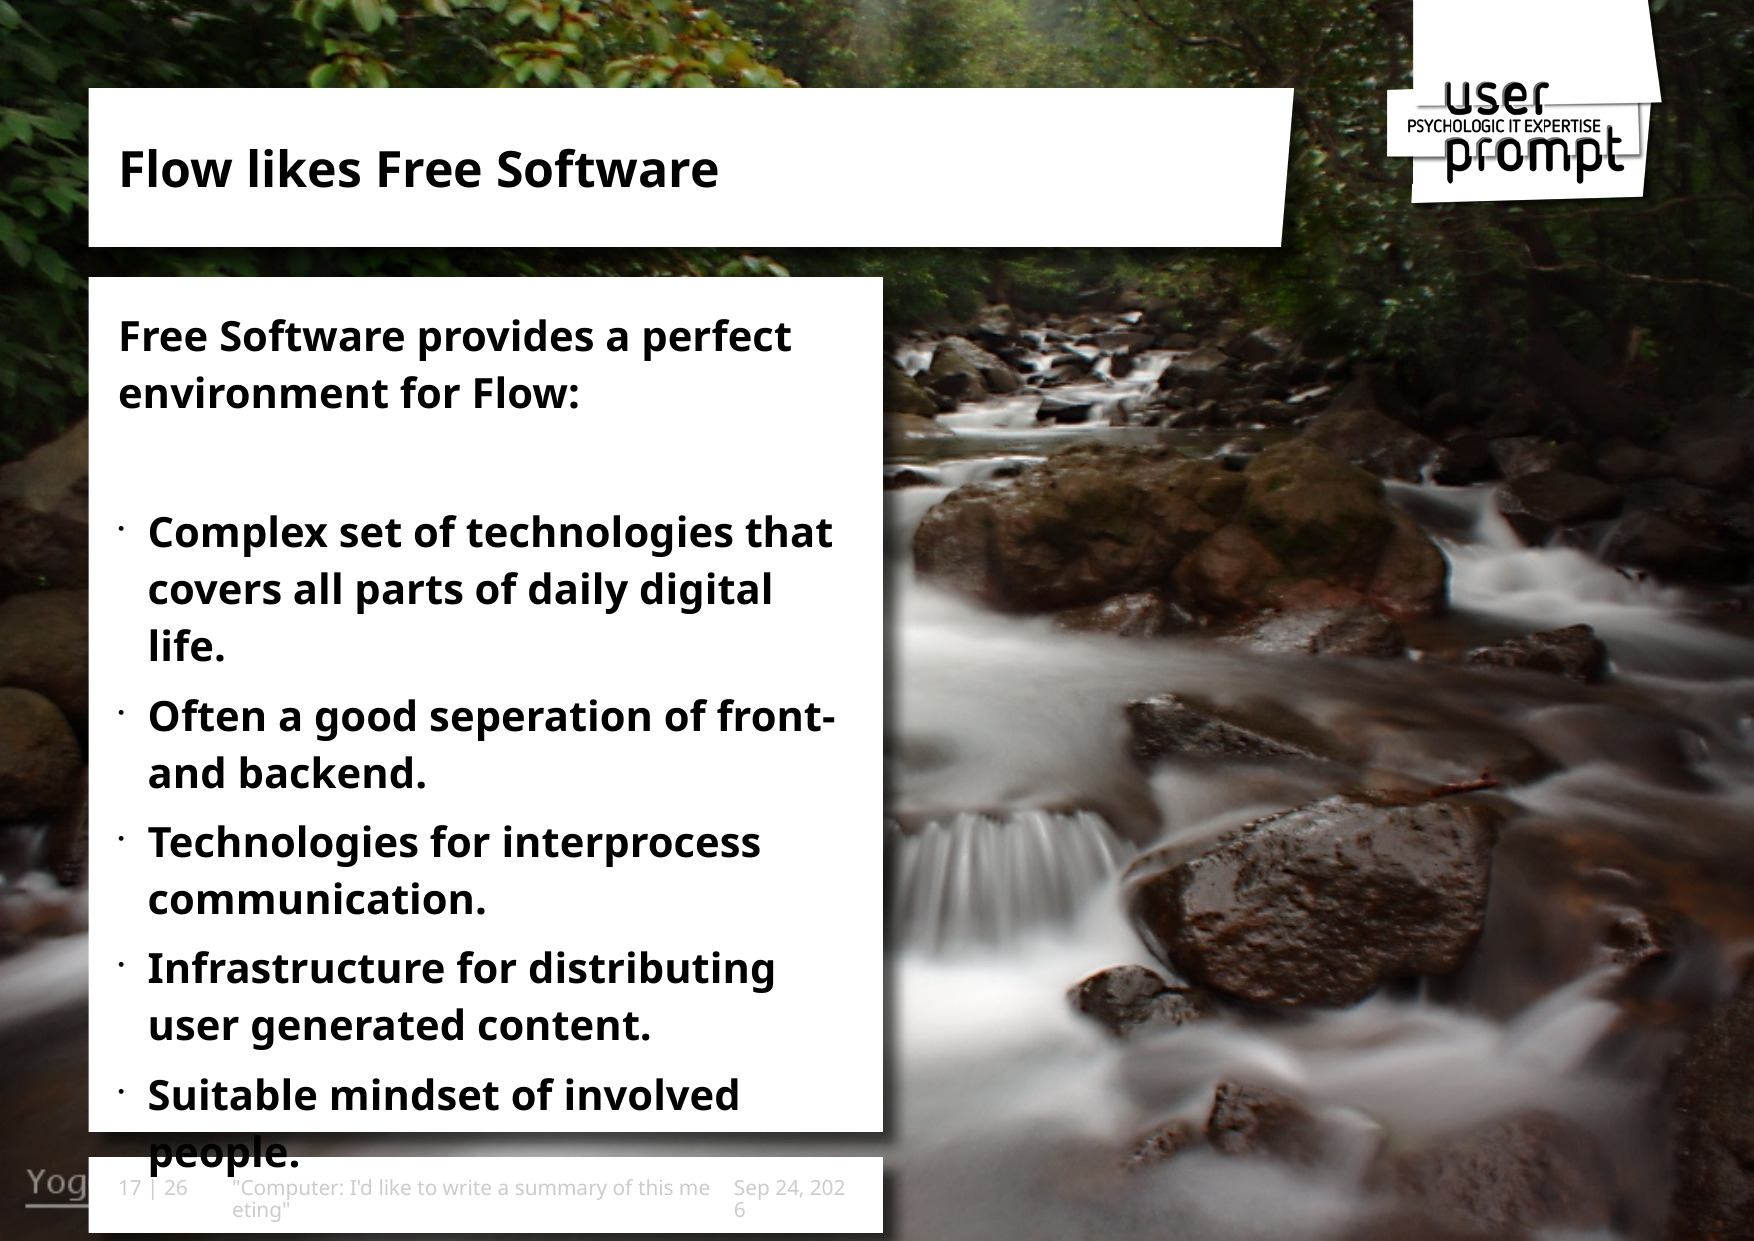

# Flow likes Free Software
Free Software provides a perfect environment for Flow:
Complex set of technologies that covers all parts of daily digital life.
Often a good seperation of front- and backend.
Technologies for interprocess communication.
Infrastructure for distributing user generated content.
Suitable mindset of involved people.
17
"Computer: I'd like to write a summary of this meeting"